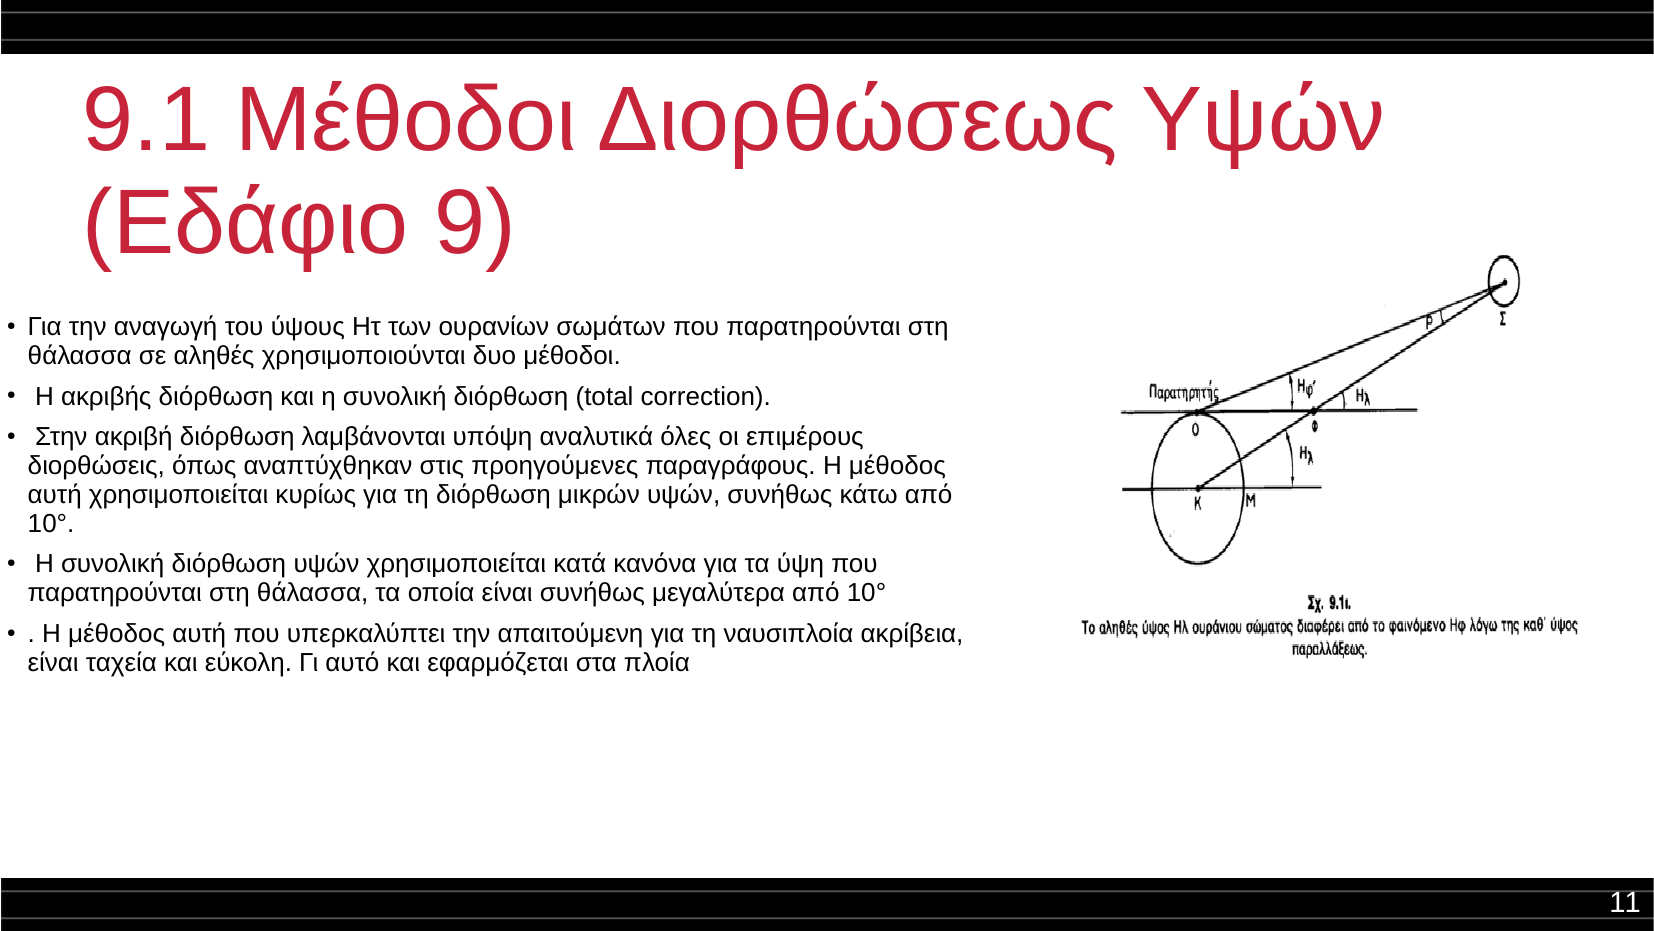

# 9.1 Μέθοδοι Διορθώσεως Υψών (Εδάφιο 9)
Για την αναγωγή του ύψους Ητ των ουρανίων σωμάτων που παρατηρούνται στη θάλασσα σε αληθές χρησιμοποιούνται δυο μέθοδοι.
 Η ακριβής διόρθωση και η συνολική διόρθωση (total correction).
 Στην ακριβή διόρθωση λαμβάνονται υπόψη αναλυτικά όλες οι επιμέρους διορθώσεις, όπως αναπτύχθηκαν στις προηγούμενες παραγράφους. Η μέθοδος αυτή χρησιμοποιείται κυρίως για τη διόρθωση μικρών υψών, συνήθως κάτω από 10°.
 Η συνολική διόρθωση υψών χρησιμοποιείται κατά κανόνα για τα ύψη που παρατηρούνται στη θάλασσα, τα οποία είναι συνήθως μεγαλύτερα από 10°
. Η μέθοδος αυτή που υπερκαλύπτει την απαιτούμενη για τη ναυσιπλοία ακρίβεια, είναι ταχεία και εύκολη. Γι αυτό και εφαρμόζεται στα πλοία